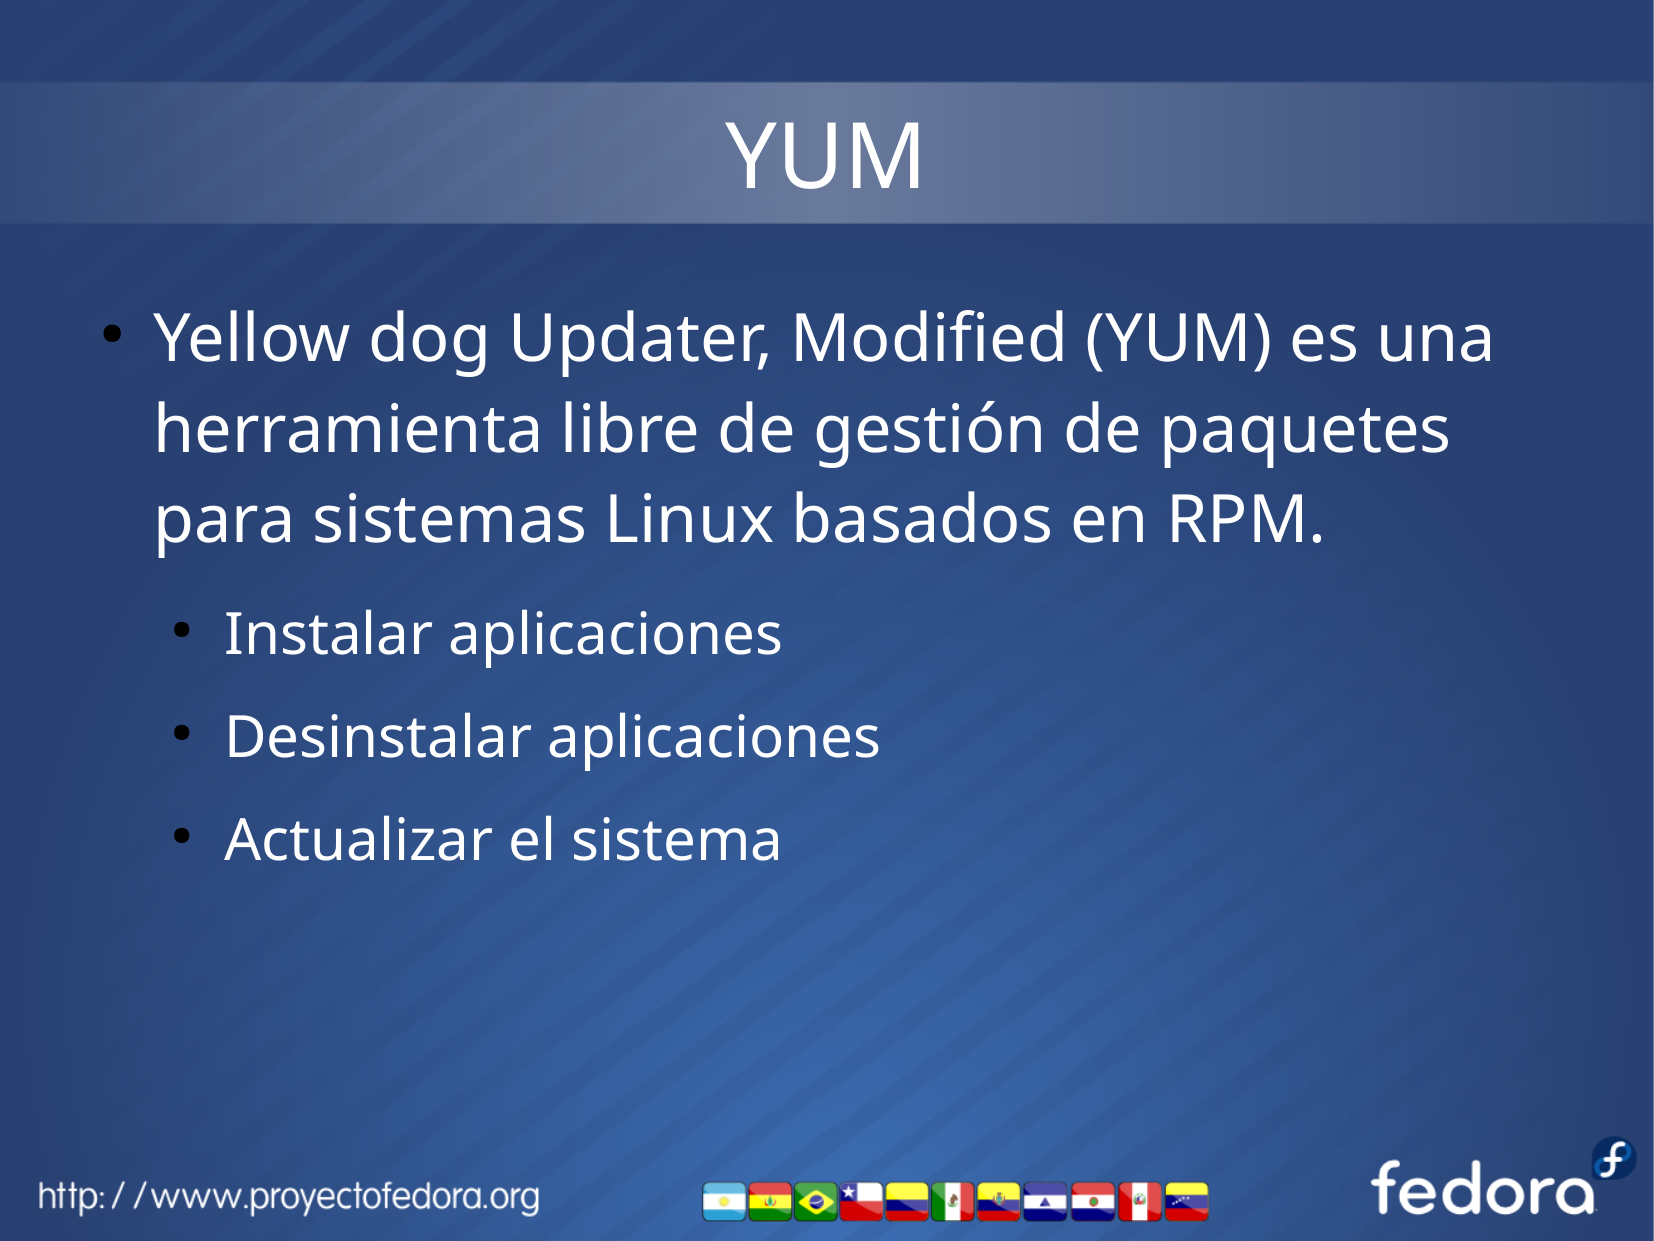

# YUM
Yellow dog Updater, Modified (YUM) es una herramienta libre de gestión de paquetes para sistemas Linux basados en RPM.
Instalar aplicaciones
Desinstalar aplicaciones
Actualizar el sistema